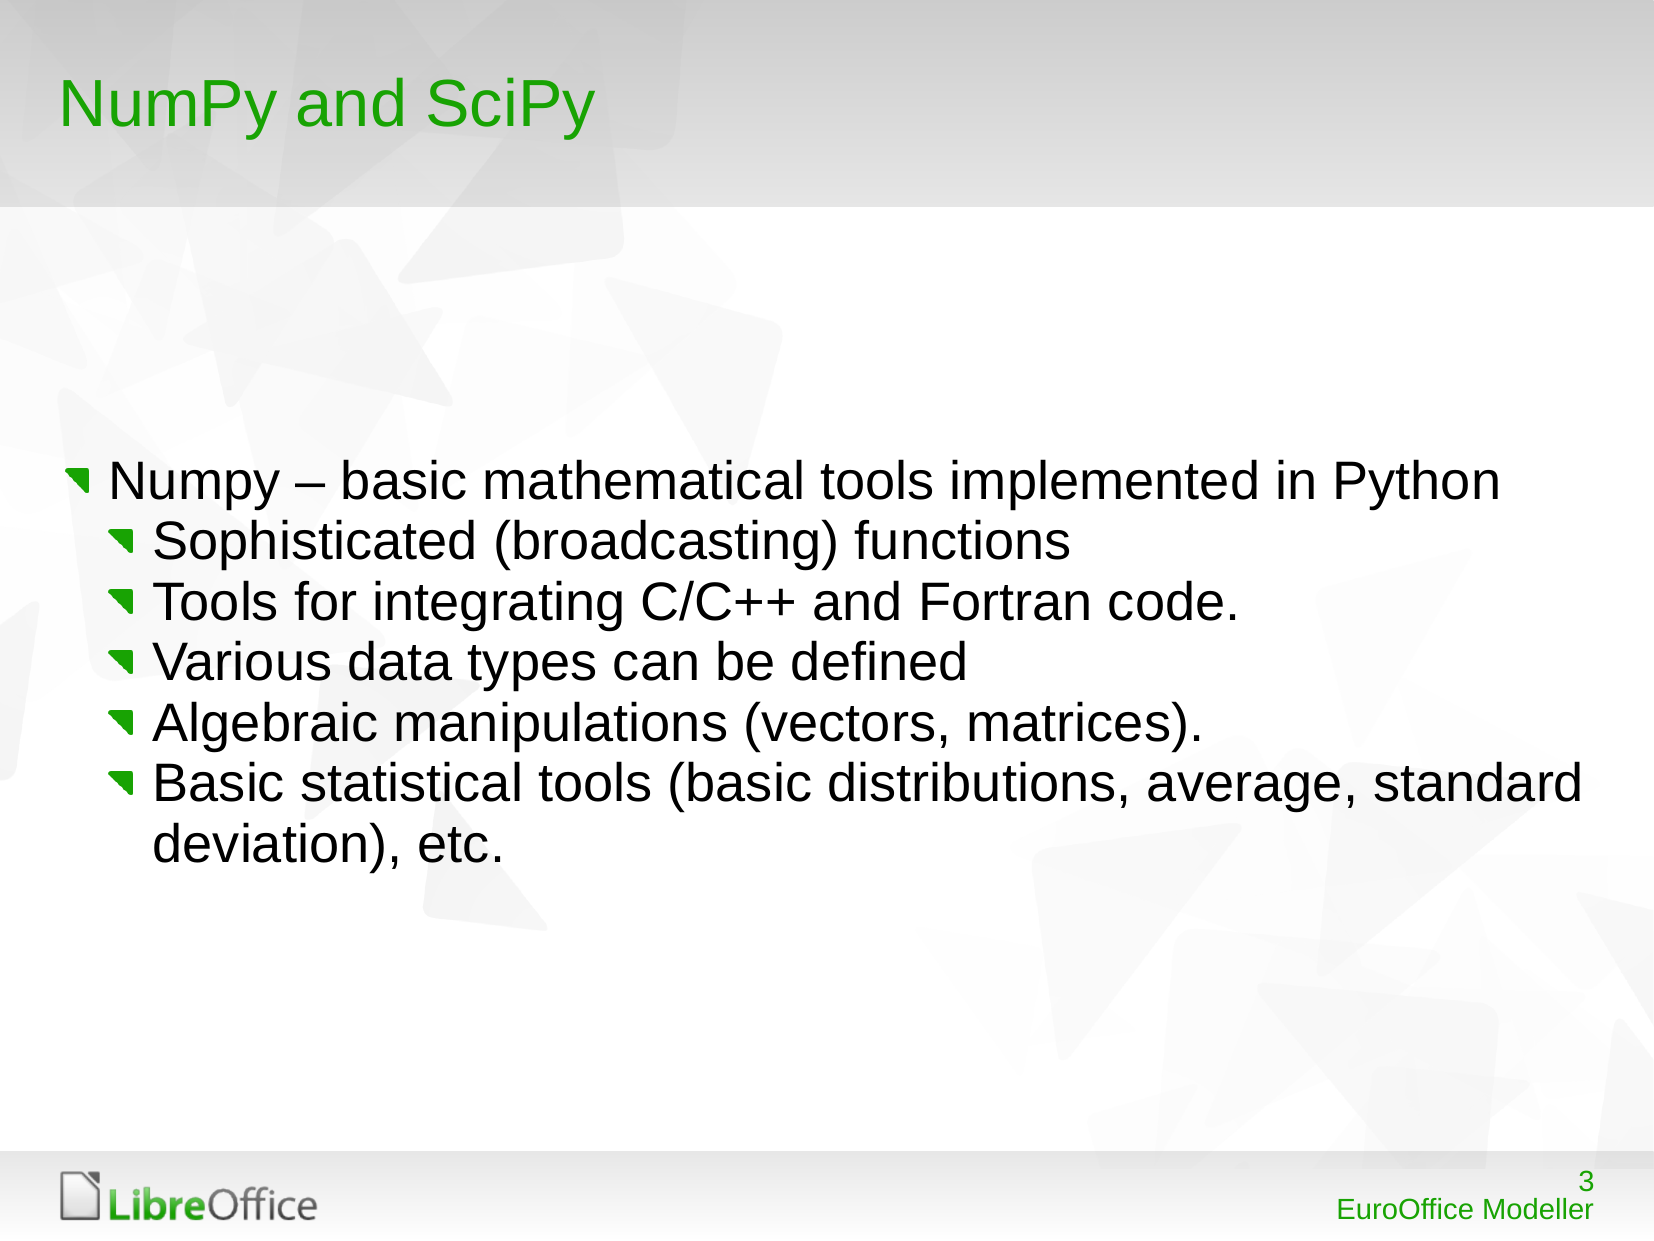

# NumPy and SciPy
Numpy – basic mathematical tools implemented in Python
Sophisticated (broadcasting) functions
Tools for integrating C/C++ and Fortran code.
Various data types can be defined
Algebraic manipulations (vectors, matrices).
Basic statistical tools (basic distributions, average, standard deviation), etc.
3
EuroOffice Modeller